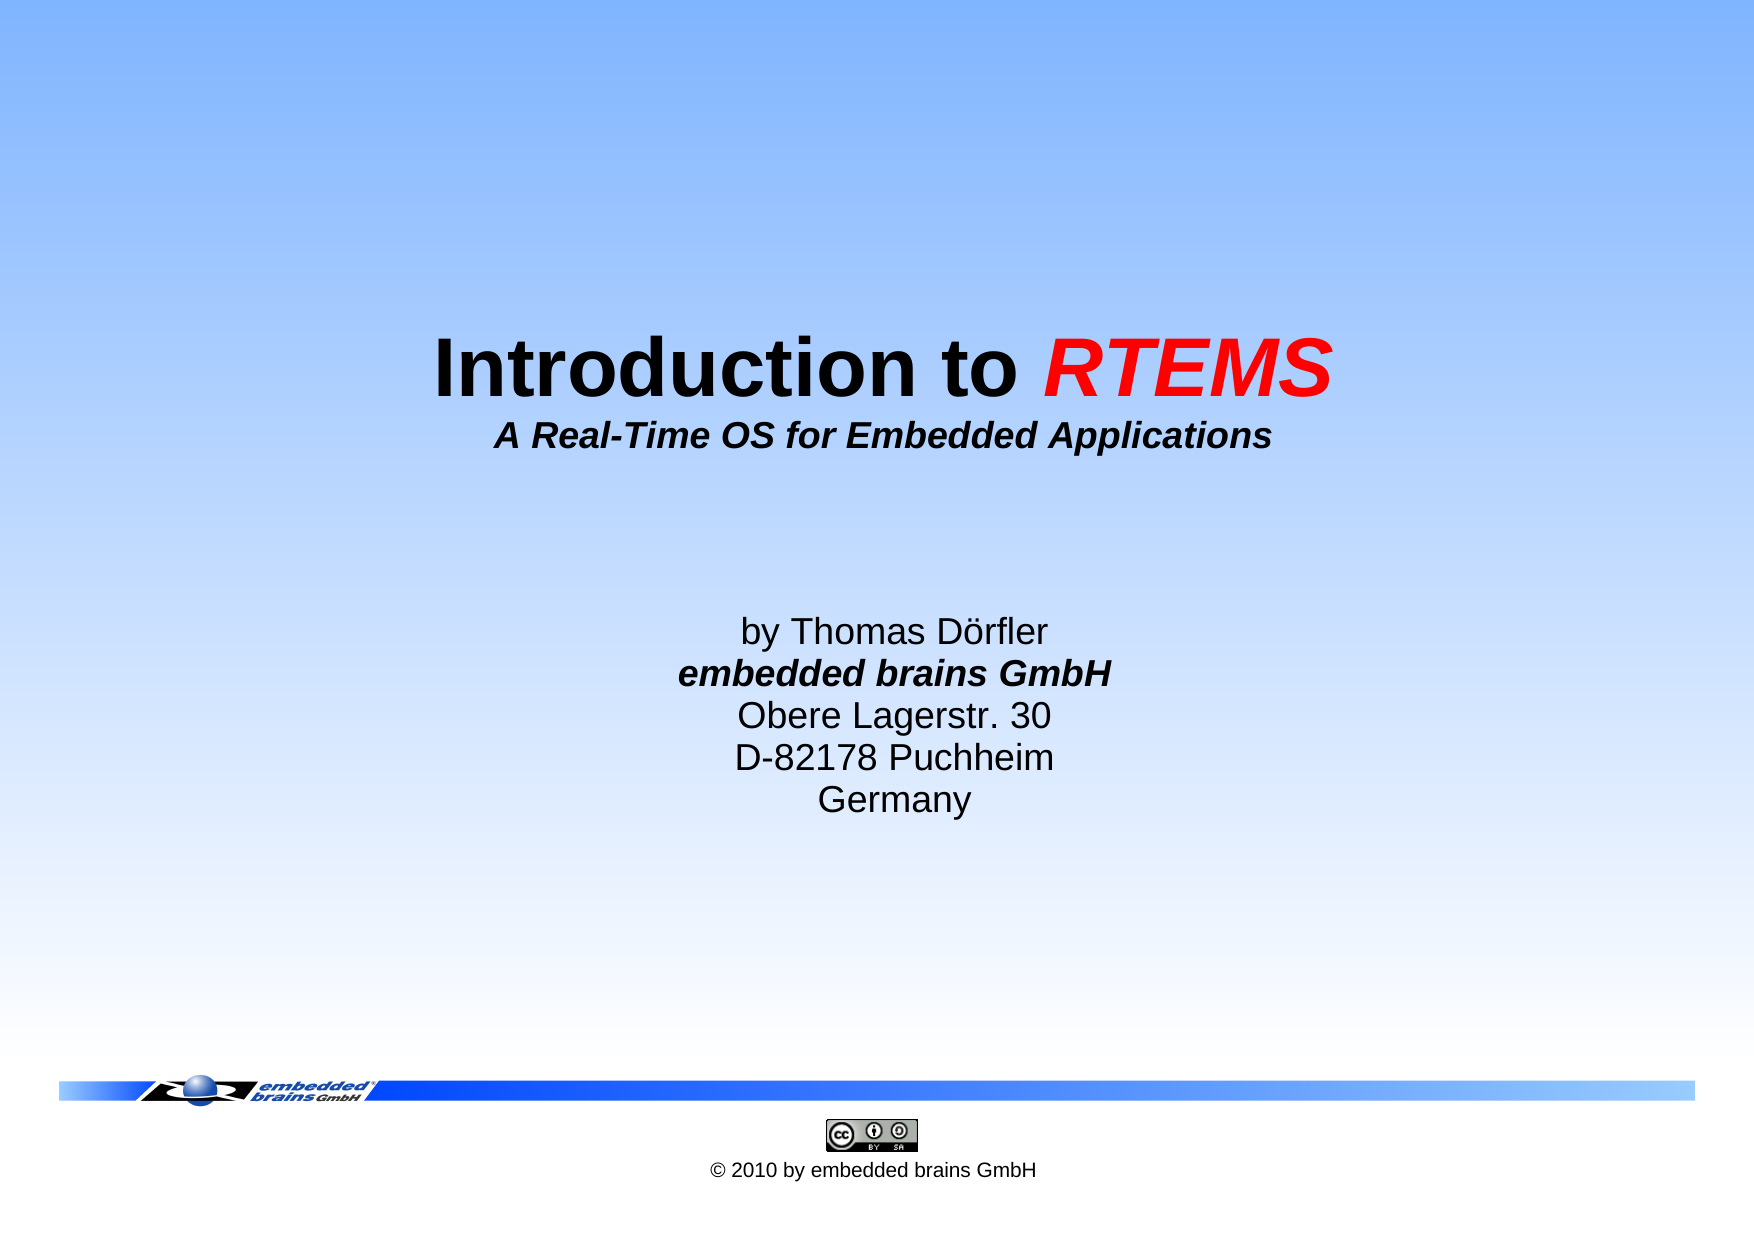

by Thomas Dörfler
embedded brains GmbH
Obere Lagerstr. 30
D-82178 Puchheim
Germany
# Introduction to RTEMS A Real-Time OS for Embedded Applications